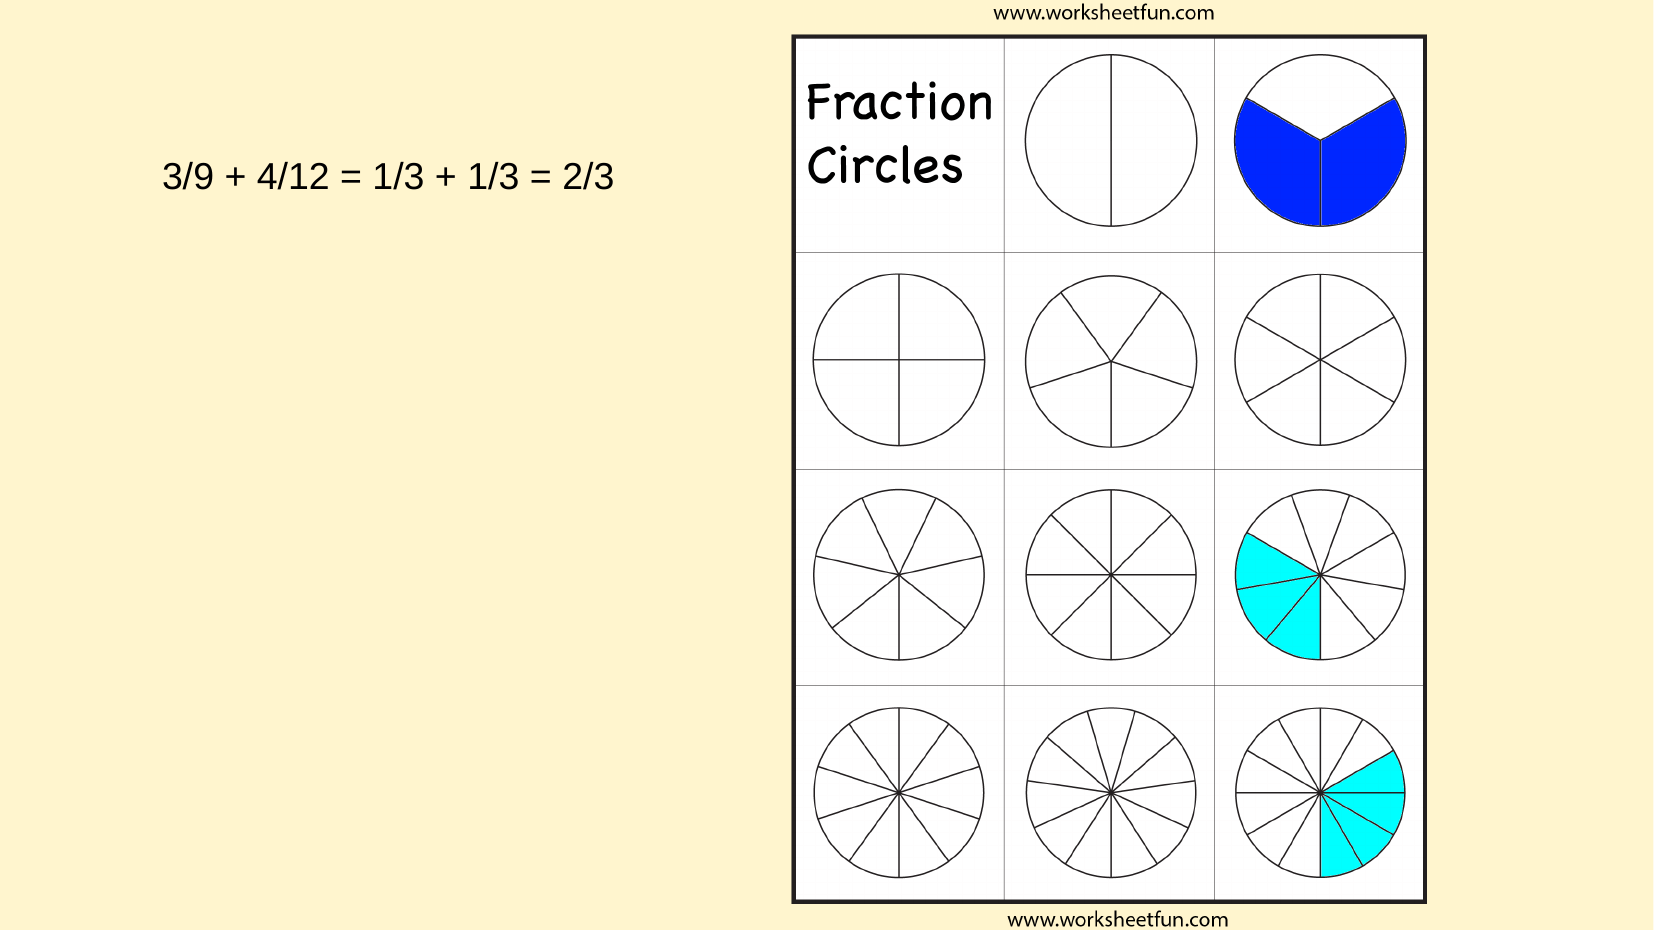

3/9 + 4/12 = 1/3 + 1/3 = 2/3